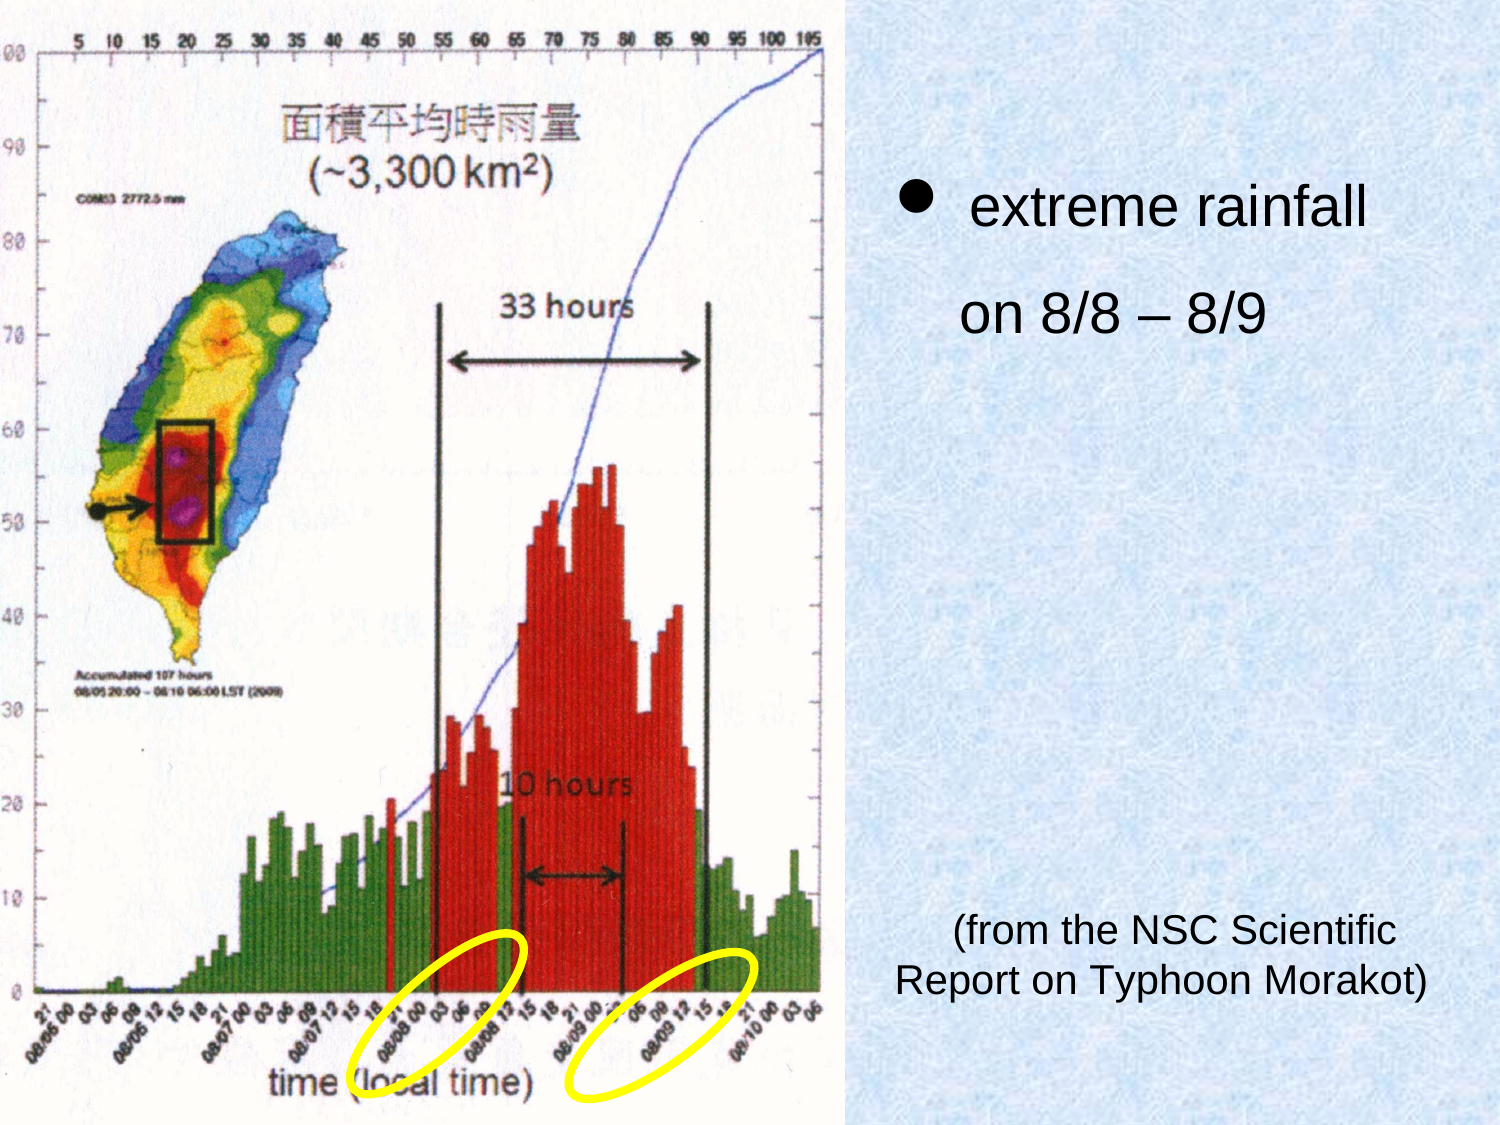

extreme rainfall
 on 8/8 – 8/9
 (from the NSC Scientific Report on Typhoon Morakot)